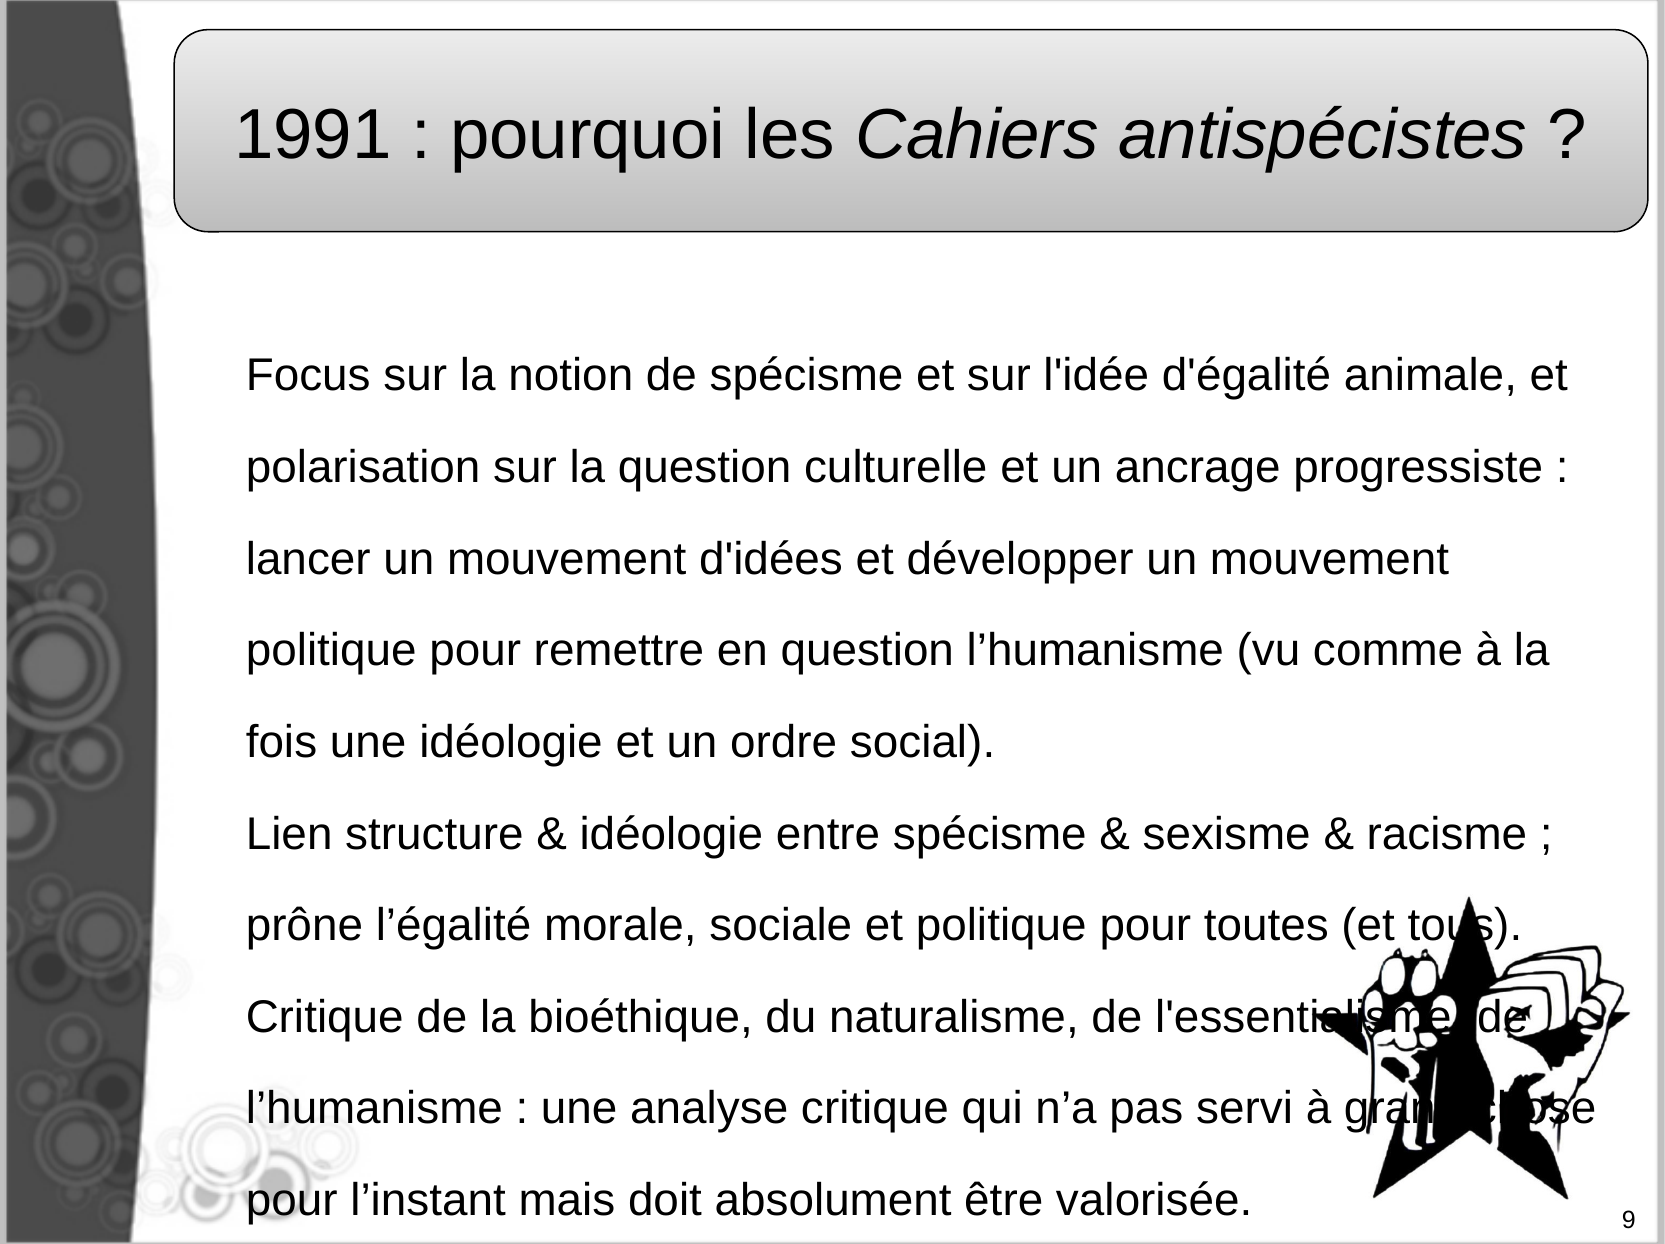

1991 : pourquoi les Cahiers antispécistes ?
Focus sur la notion de spécisme et sur l'idée d'égalité animale, et polarisation sur la question culturelle et un ancrage progressiste : lancer un mouvement d'idées et développer un mouvement politique pour remettre en question l’humanisme (vu comme à la fois une idéologie et un ordre social).
Lien structure & idéologie entre spécisme & sexisme & racisme ; prône l’égalité morale, sociale et politique pour toutes (et tous).
Critique de la bioéthique, du naturalisme, de l'essentialisme, de l’humanisme : une analyse critique qui n’a pas servi à grand chose pour l’instant mais doit absolument être valorisée.
Tentative de toucher les milieux universitaires ou
intellectuels : ratée !
(mais Théodore Monod, Françoise Armengaud,
Jacques Derrida sont abonnés ou connaissent)
9